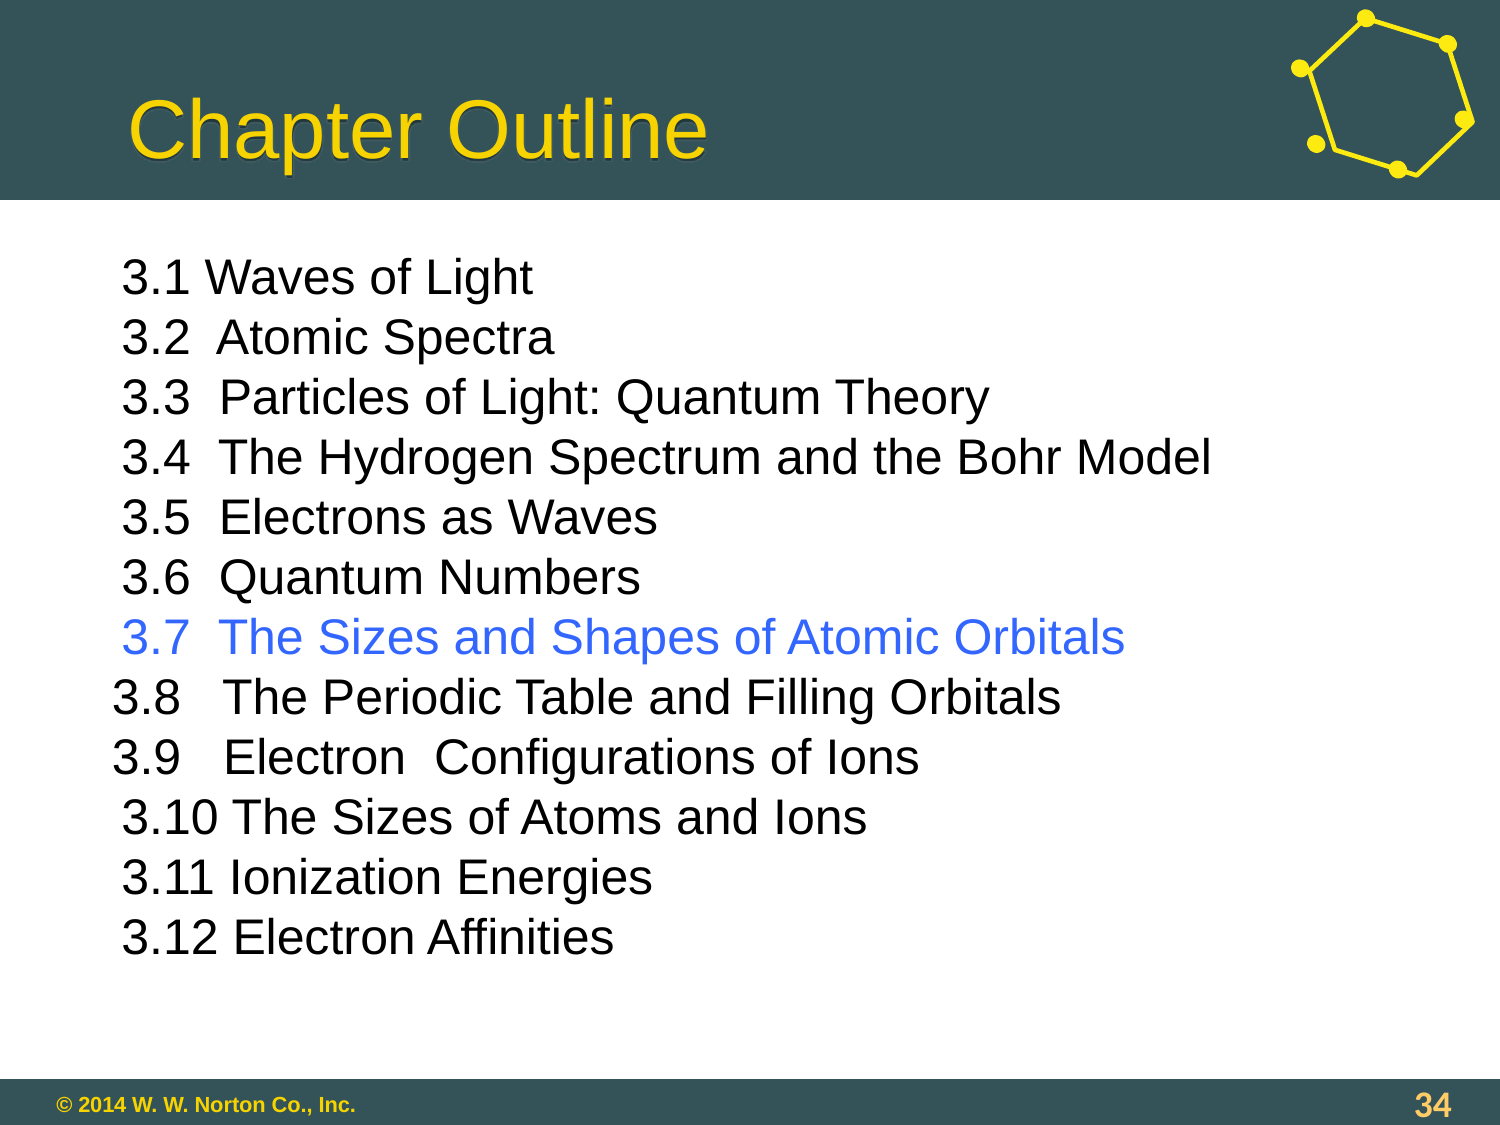

# Chapter Outline
3.1 Waves of Light
3.2 Atomic Spectra
3.3 Particles of Light: Quantum Theory
3.4 The Hydrogen Spectrum and the Bohr Model
3.5 Electrons as Waves
3.6 Quantum Numbers
3.7 The Sizes and Shapes of Atomic Orbitals
3.8 The Periodic Table and Filling Orbitals
3.9 Electron Configurations of Ions
3.10 The Sizes of Atoms and Ions
3.11 Ionization Energies
3.12 Electron Affinities